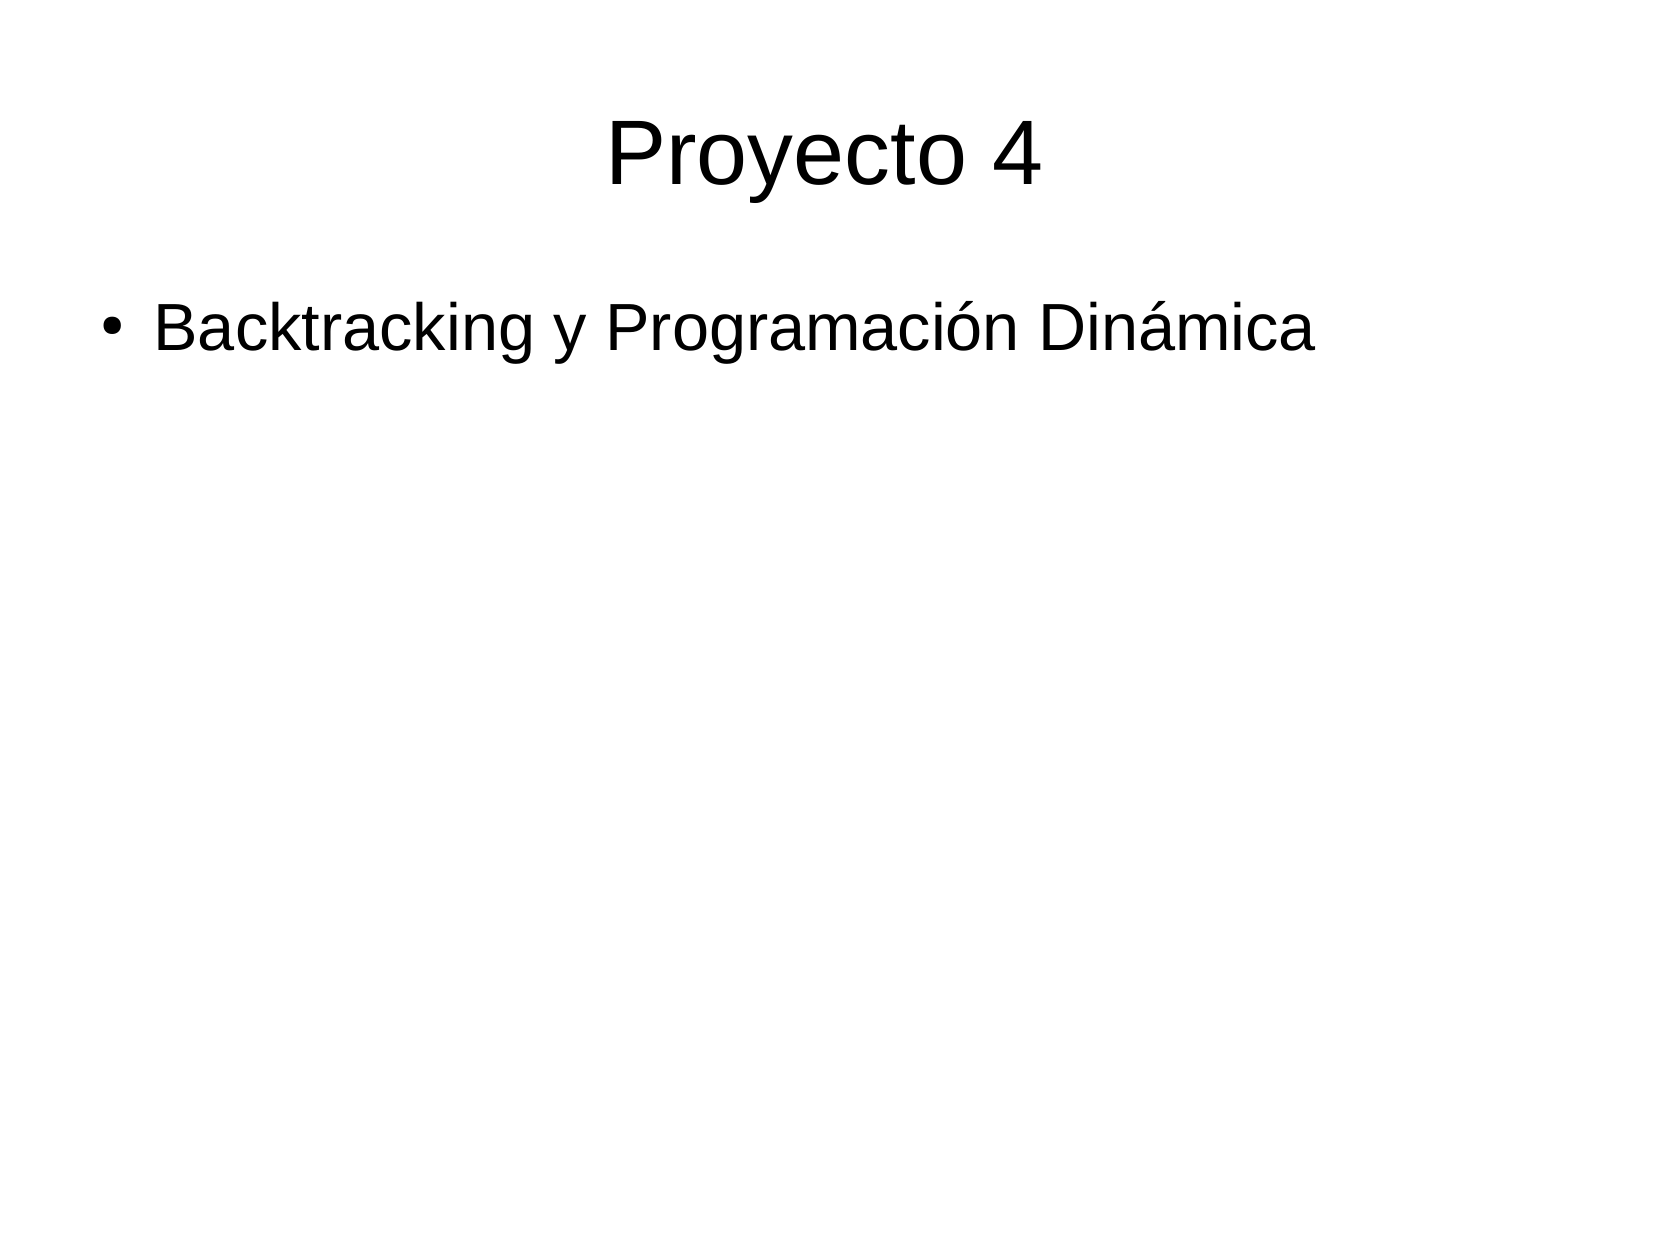

# Proyecto 4
Backtracking y Programación Dinámica